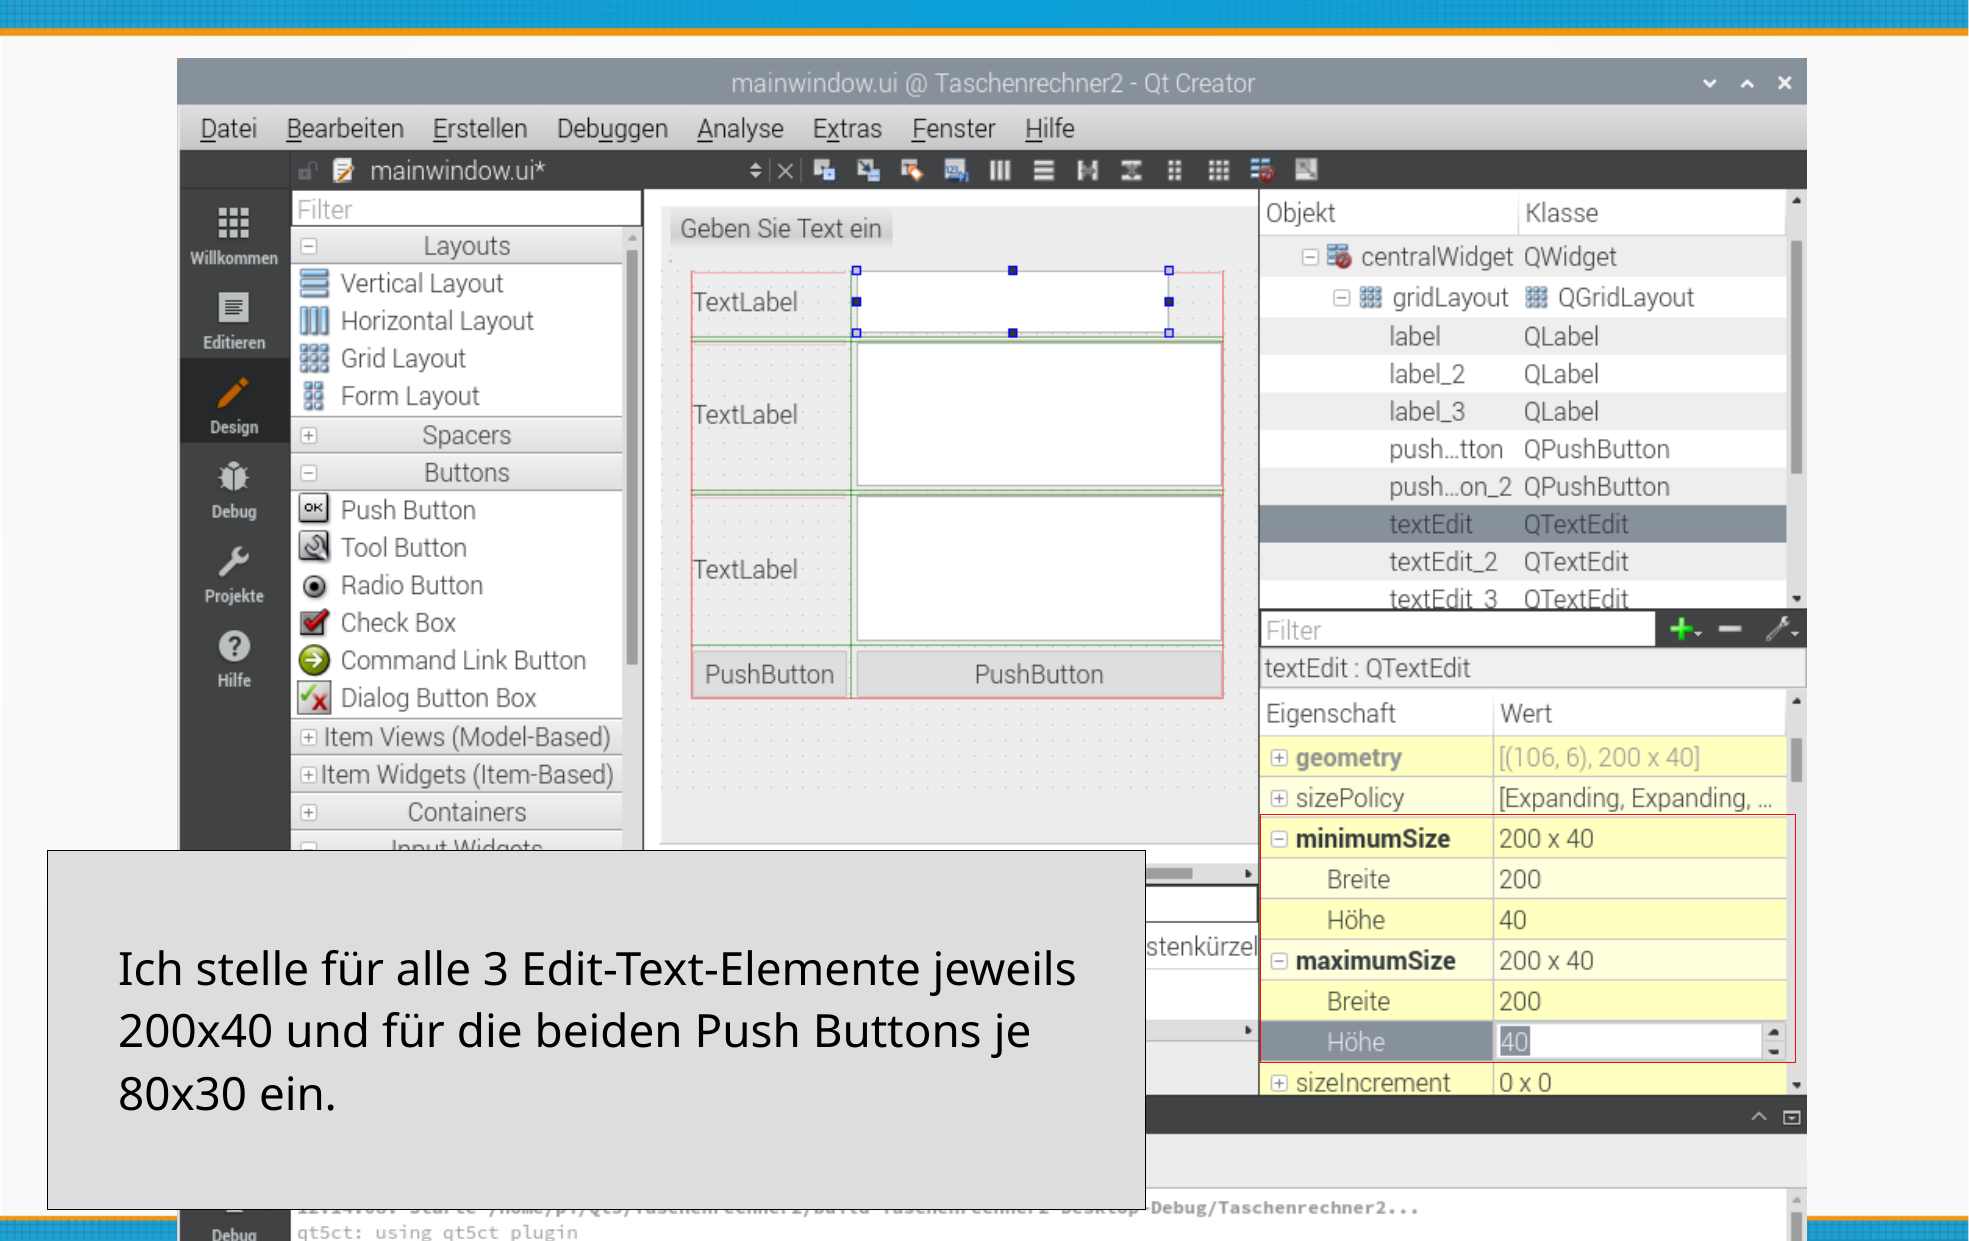

Ich stelle für alle 3 Edit-Text-Elemente jeweils 200x40 und für die beiden Push Buttons je 80x30 ein.